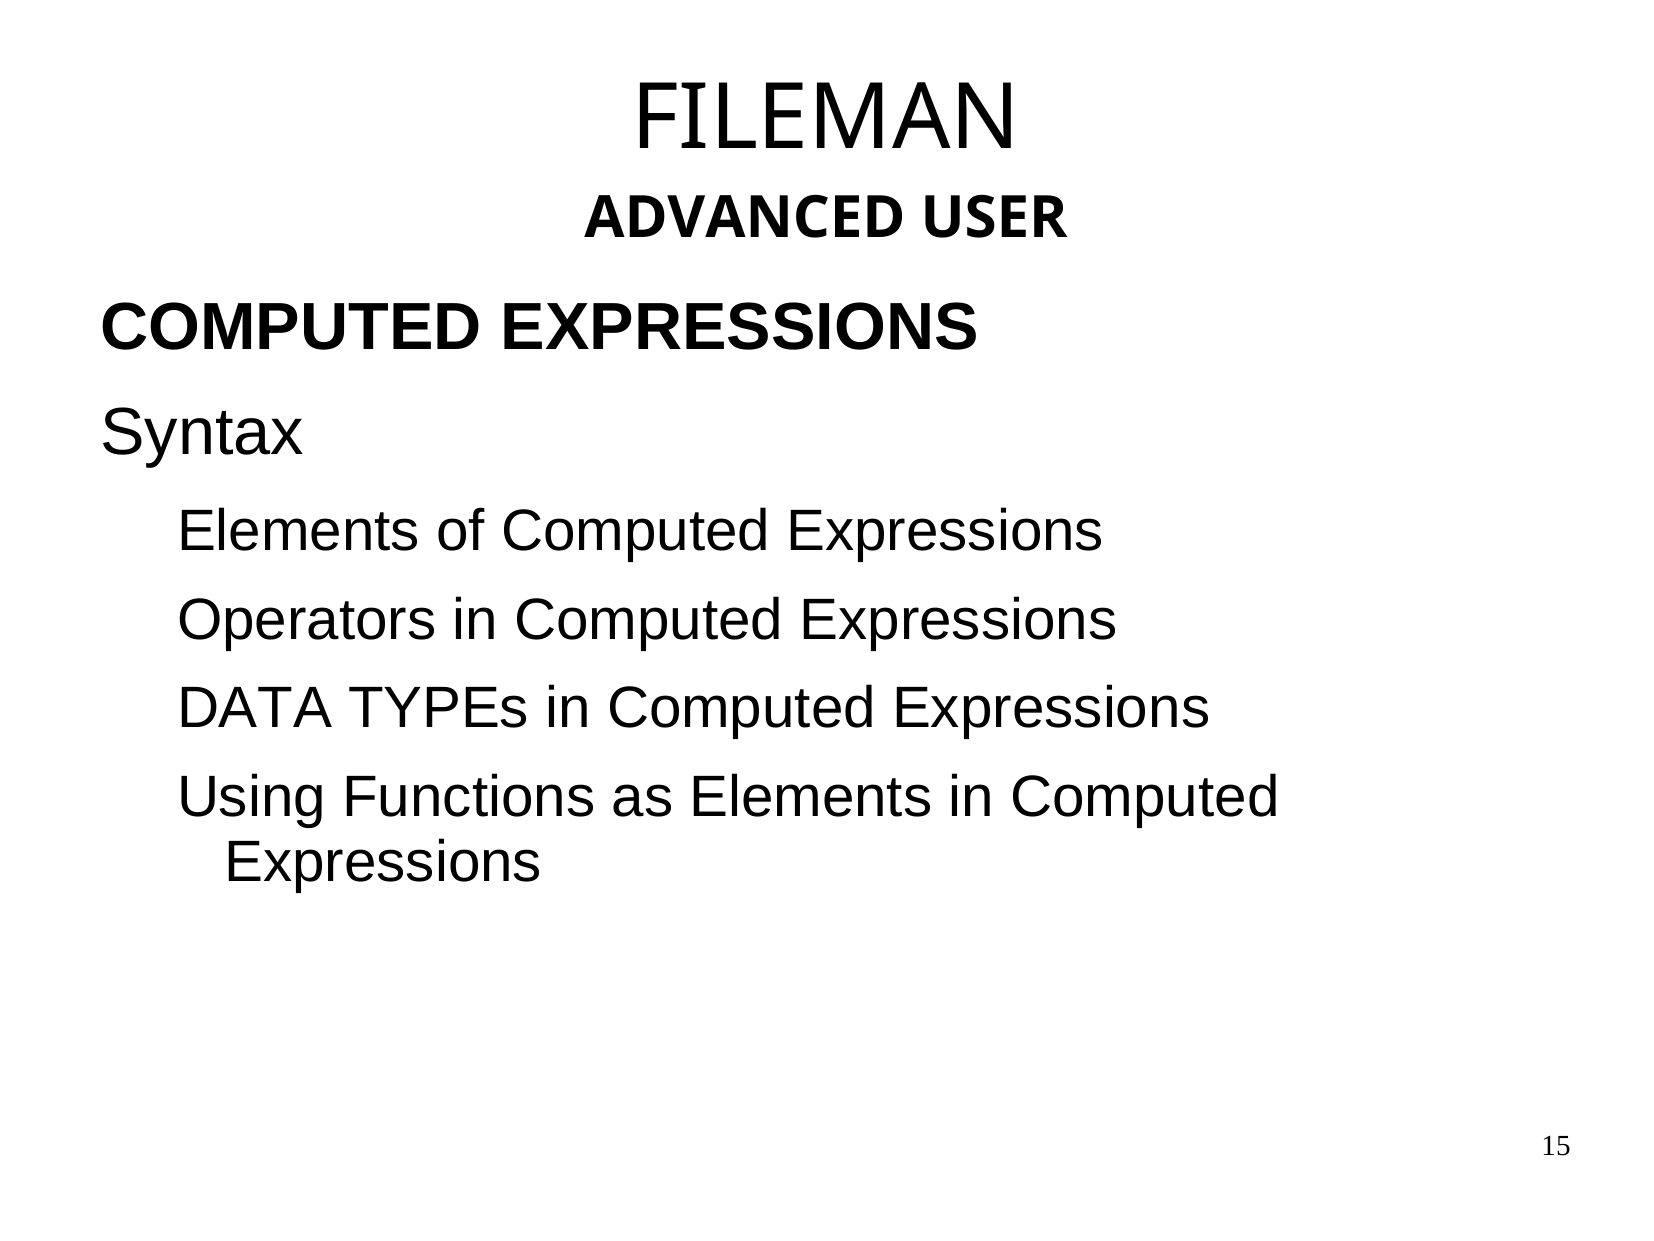

# FILEMAN ADVANCED USER
COMPUTED EXPRESSIONS
Syntax
Elements of Computed Expressions
Operators in Computed Expressions
DATA TYPEs in Computed Expressions
Using Functions as Elements in Computed Expressions
15